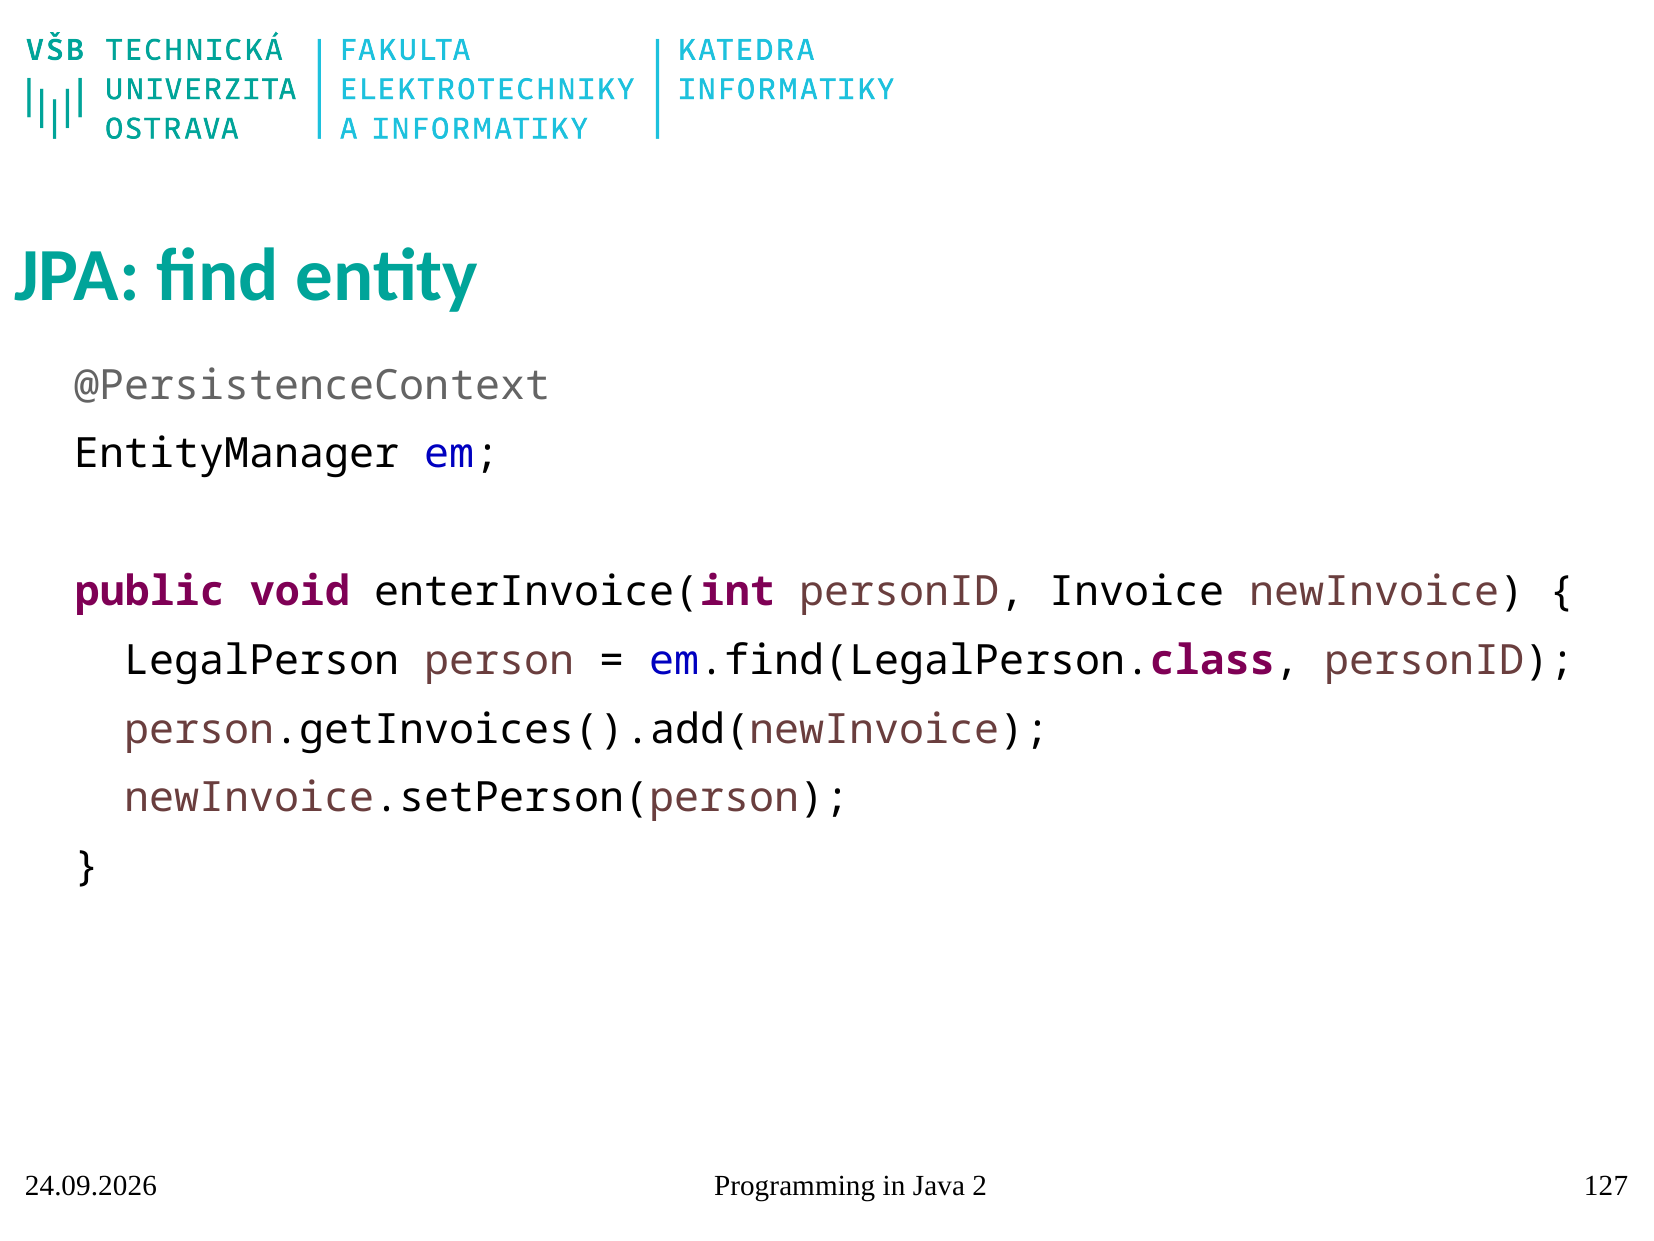

# JPA: find entity
 @PersistenceContext
 EntityManager em;
 public void enterInvoice(int personID, Invoice newInvoice) {
 LegalPerson person = em.find(LegalPerson.class, personID);
 person.getInvoices().add(newInvoice);
 newInvoice.setPerson(person);
 }
Programming in Java 2
127